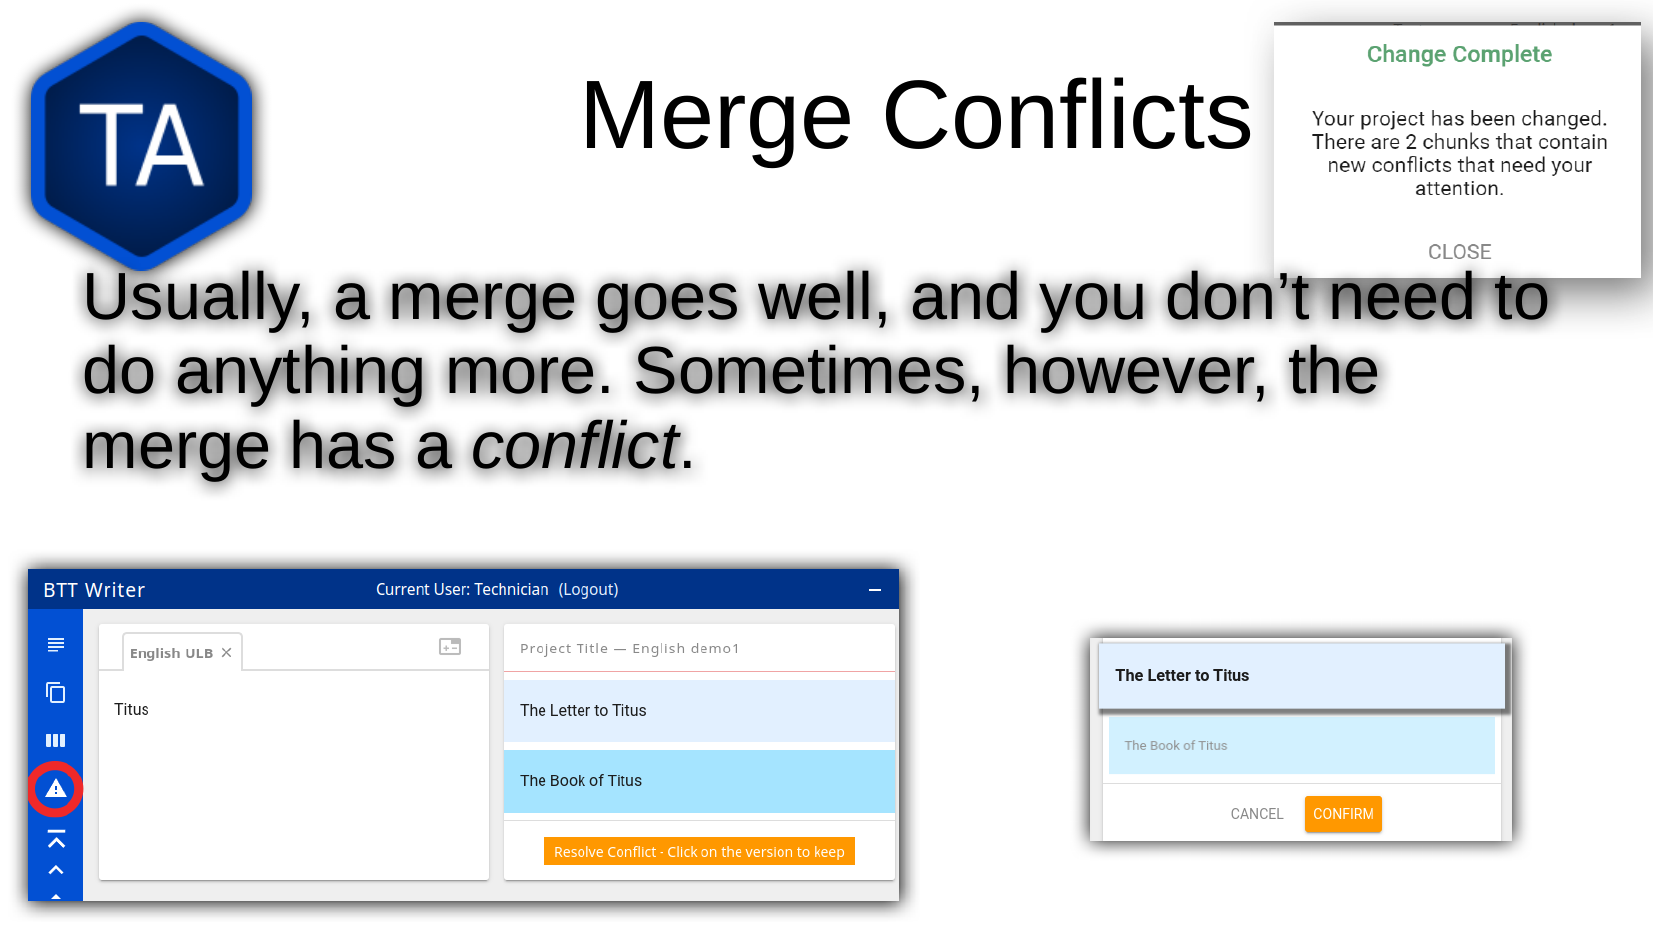

# Merge Conflicts
Usually, a merge goes well, and you don’t need to do anything more. Sometimes, however, the merge has a conflict.